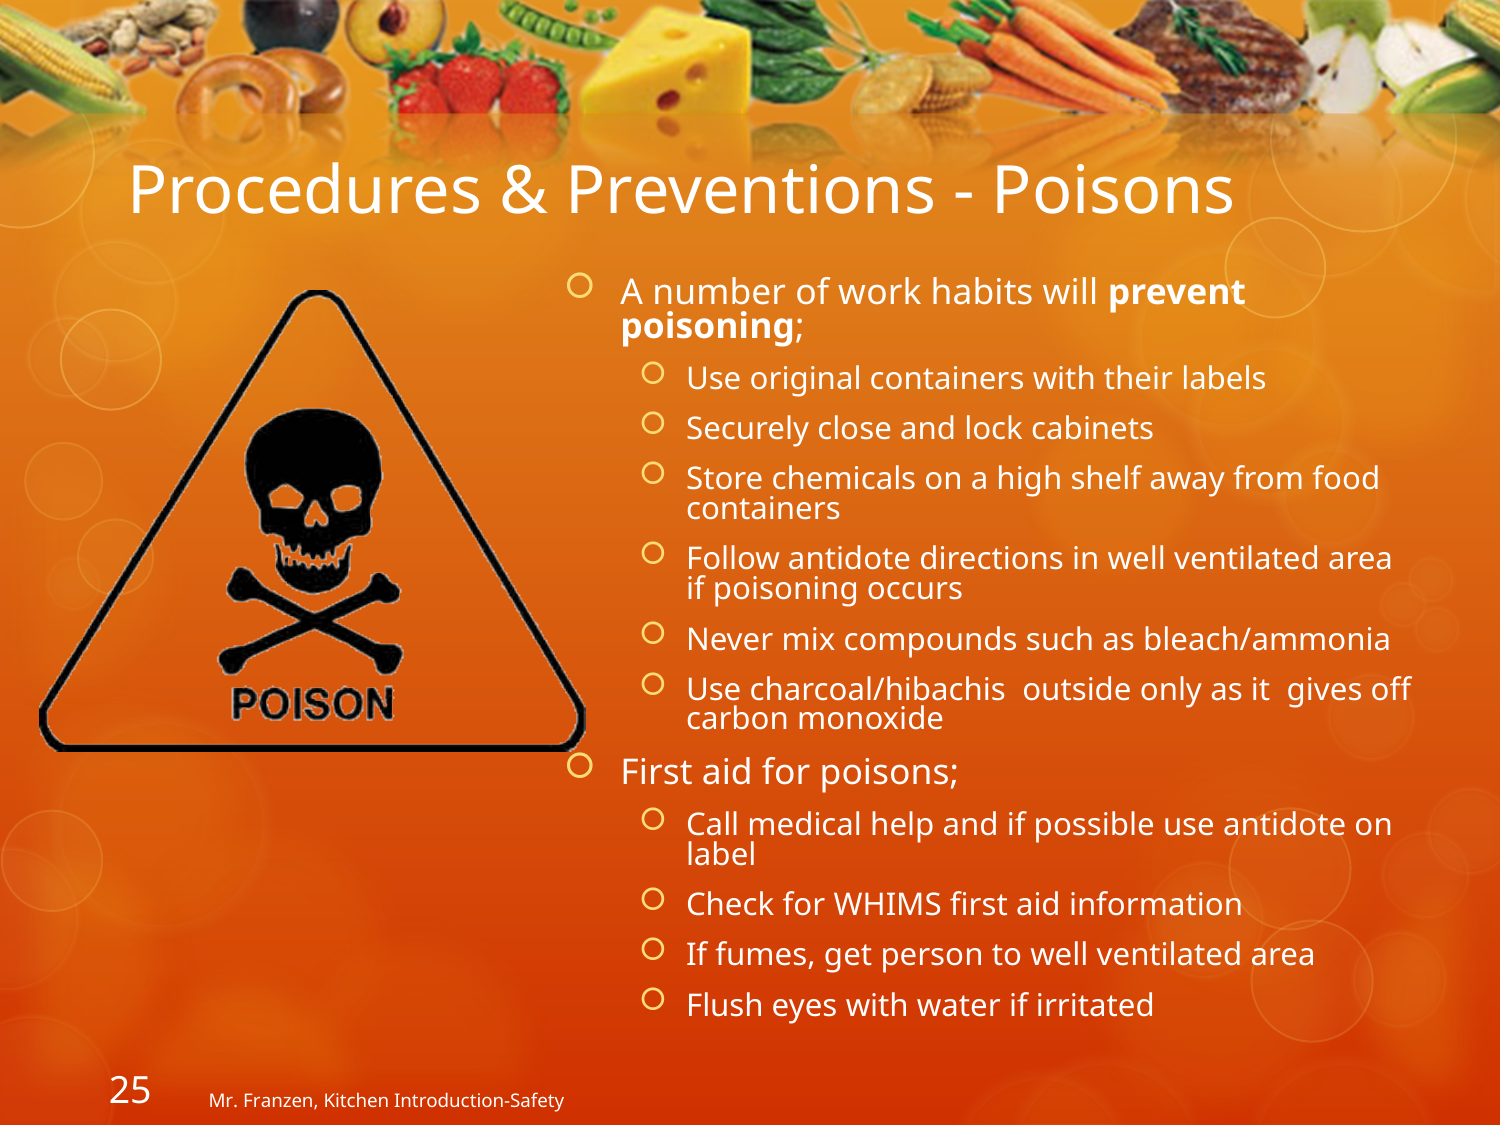

# Procedures & Preventions - Poisons
A number of work habits will prevent poisoning;
Use original containers with their labels
Securely close and lock cabinets
Store chemicals on a high shelf away from food containers
Follow antidote directions in well ventilated area if poisoning occurs
Never mix compounds such as bleach/ammonia
Use charcoal/hibachis outside only as it gives off carbon monoxide
First aid for poisons;
Call medical help and if possible use antidote on label
Check for WHIMS first aid information
If fumes, get person to well ventilated area
Flush eyes with water if irritated
Mr. Franzen, Kitchen Introduction-Safety